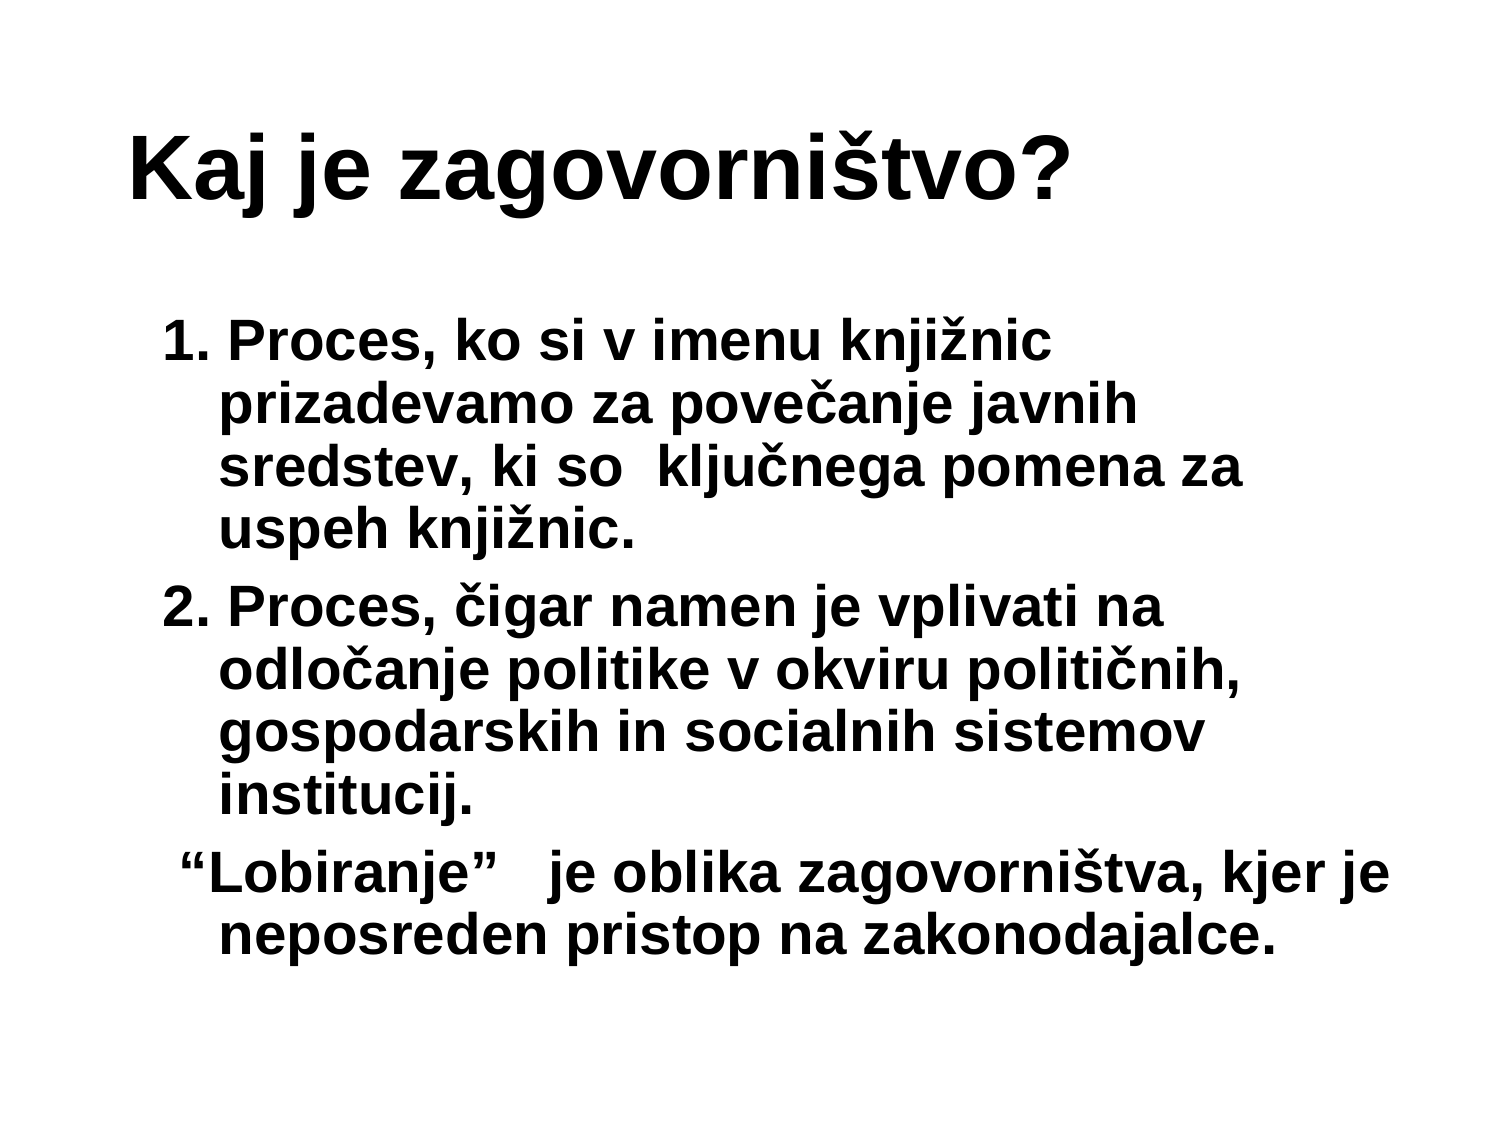

# Kaj je zagovorništvo?
1. Proces, ko si v imenu knjižnic prizadevamo za povečanje javnih sredstev, ki so ključnega pomena za uspeh knjižnic.
2. Proces, čigar namen je vplivati na odločanje politike v okviru političnih, gospodarskih in socialnih sistemov institucij.
 “Lobiranje” je oblika zagovorništva, kjer je neposreden pristop na zakonodajalce.